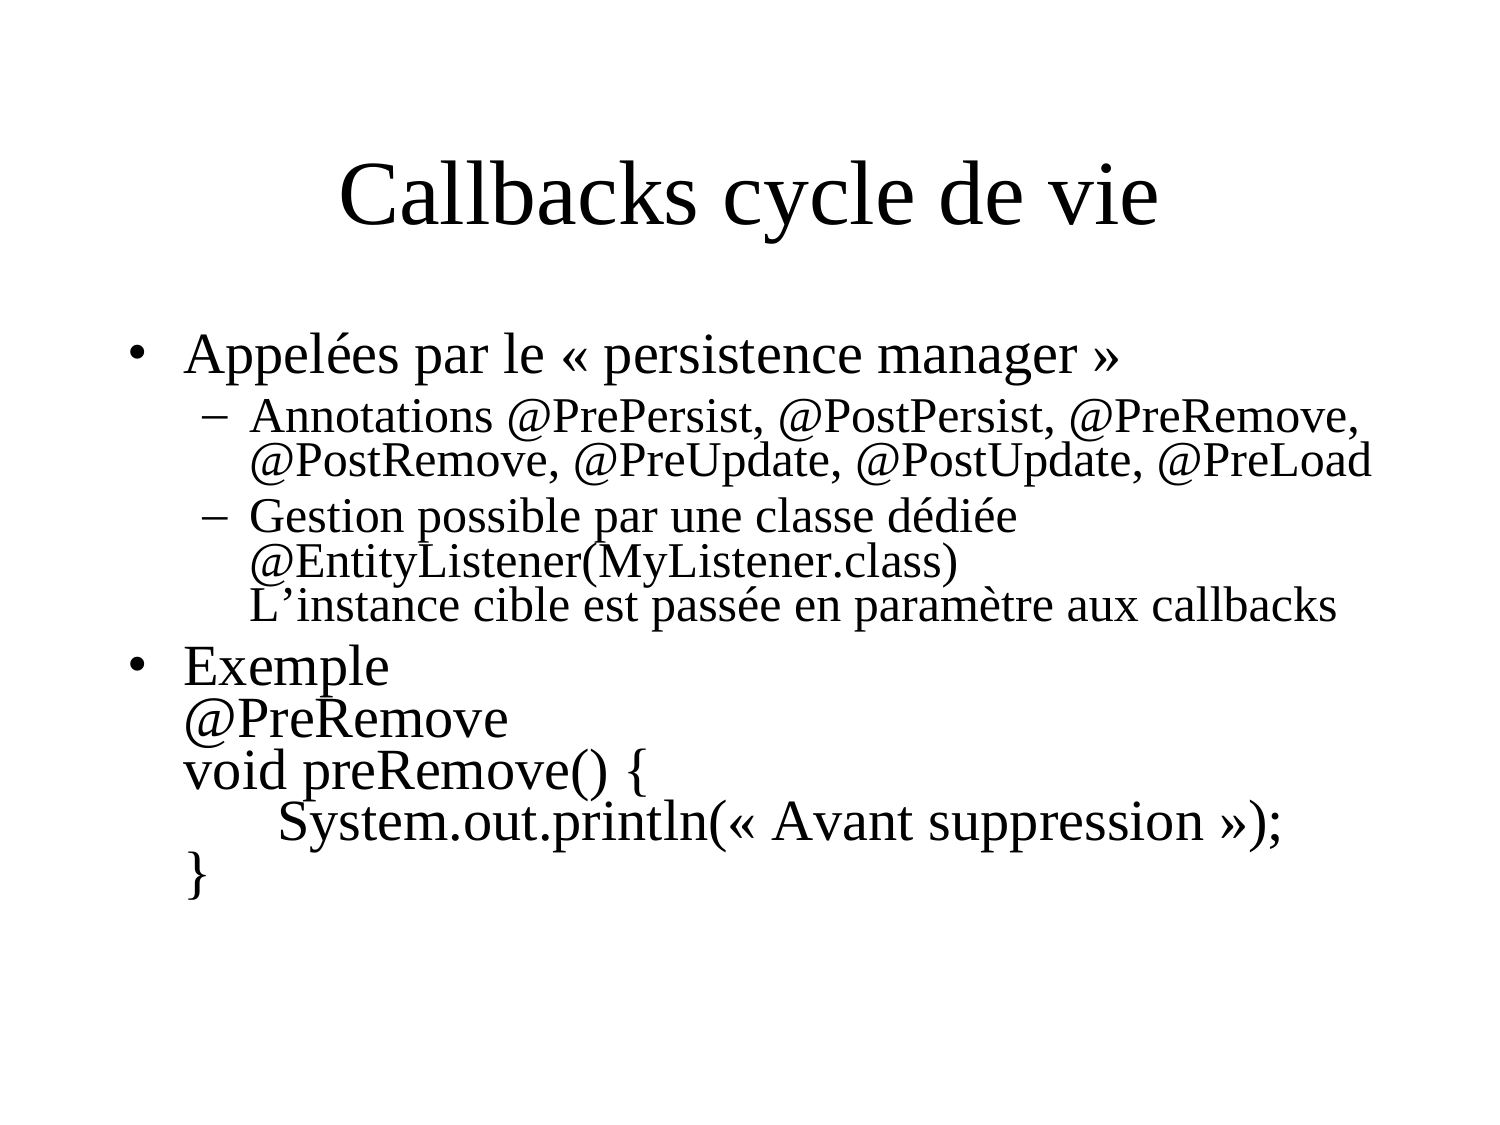

# Callbacks cycle de vie
Appelées par le « persistence manager »
Annotations @PrePersist, @PostPersist, @PreRemove, @PostRemove, @PreUpdate, @PostUpdate, @PreLoad
Gestion possible par une classe dédiée
@EntityListener(MyListener.class)
L’instance cible est passée en paramètre aux callbacks
Exemple
@PreRemove
void preRemove() {
	System.out.println(« Avant suppression »);
}